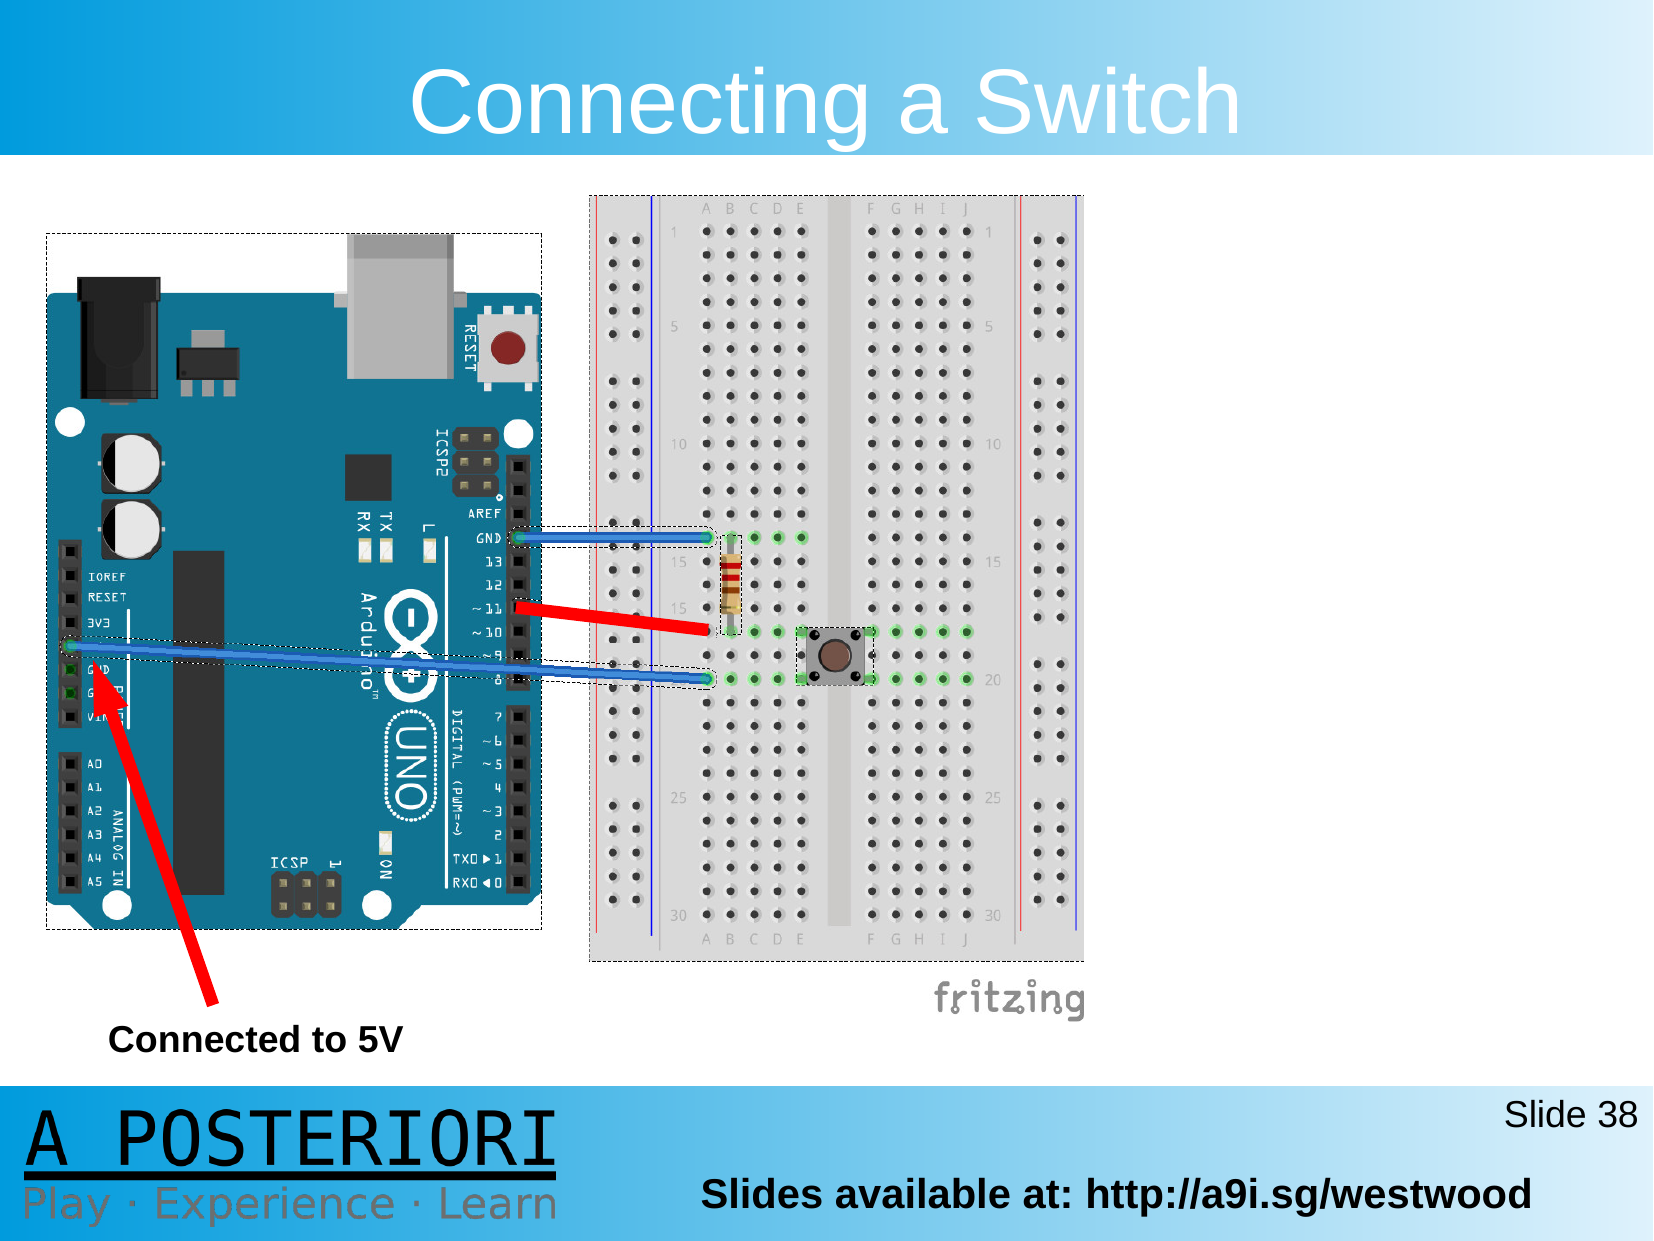

# Connecting a Switch
Connected to 5V